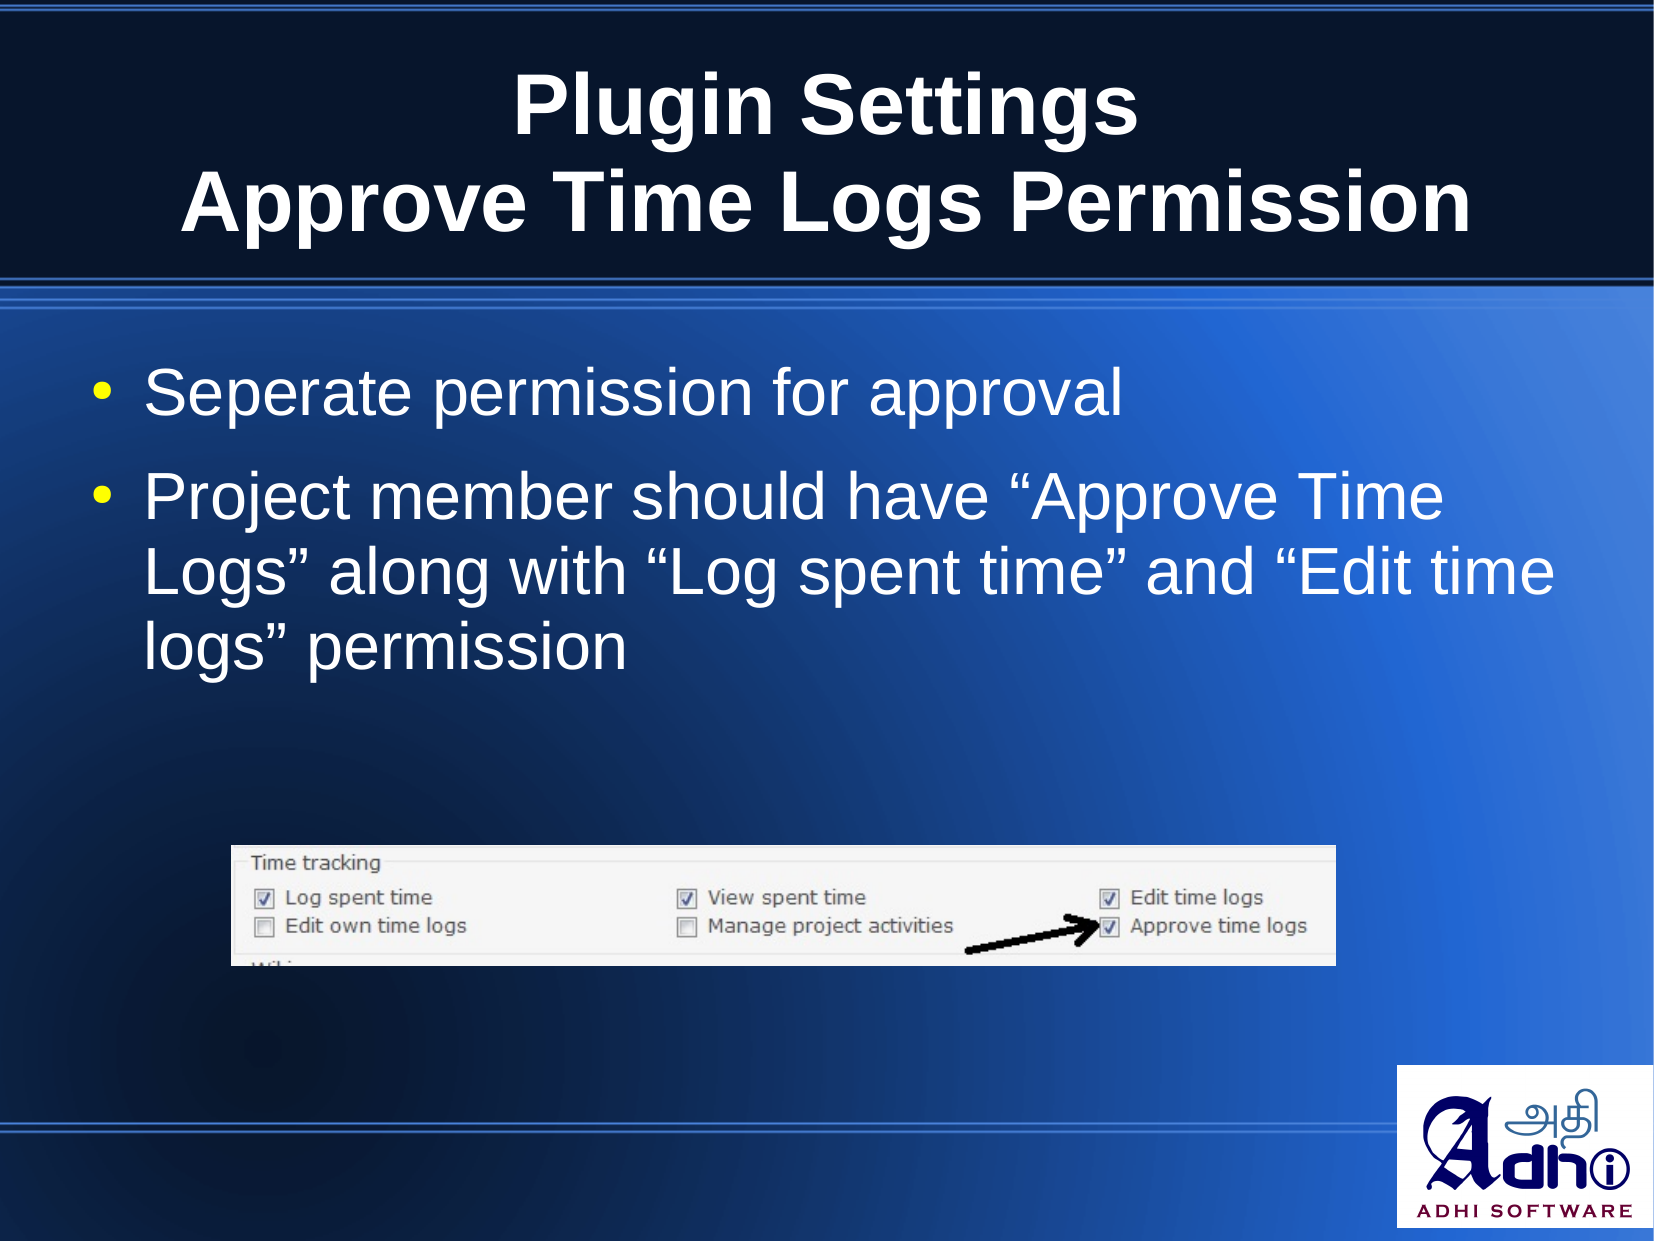

# Plugin Settings Approve Time Logs Permission
Seperate permission for approval
Project member should have “Approve Time Logs” along with “Log spent time” and “Edit time logs” permission